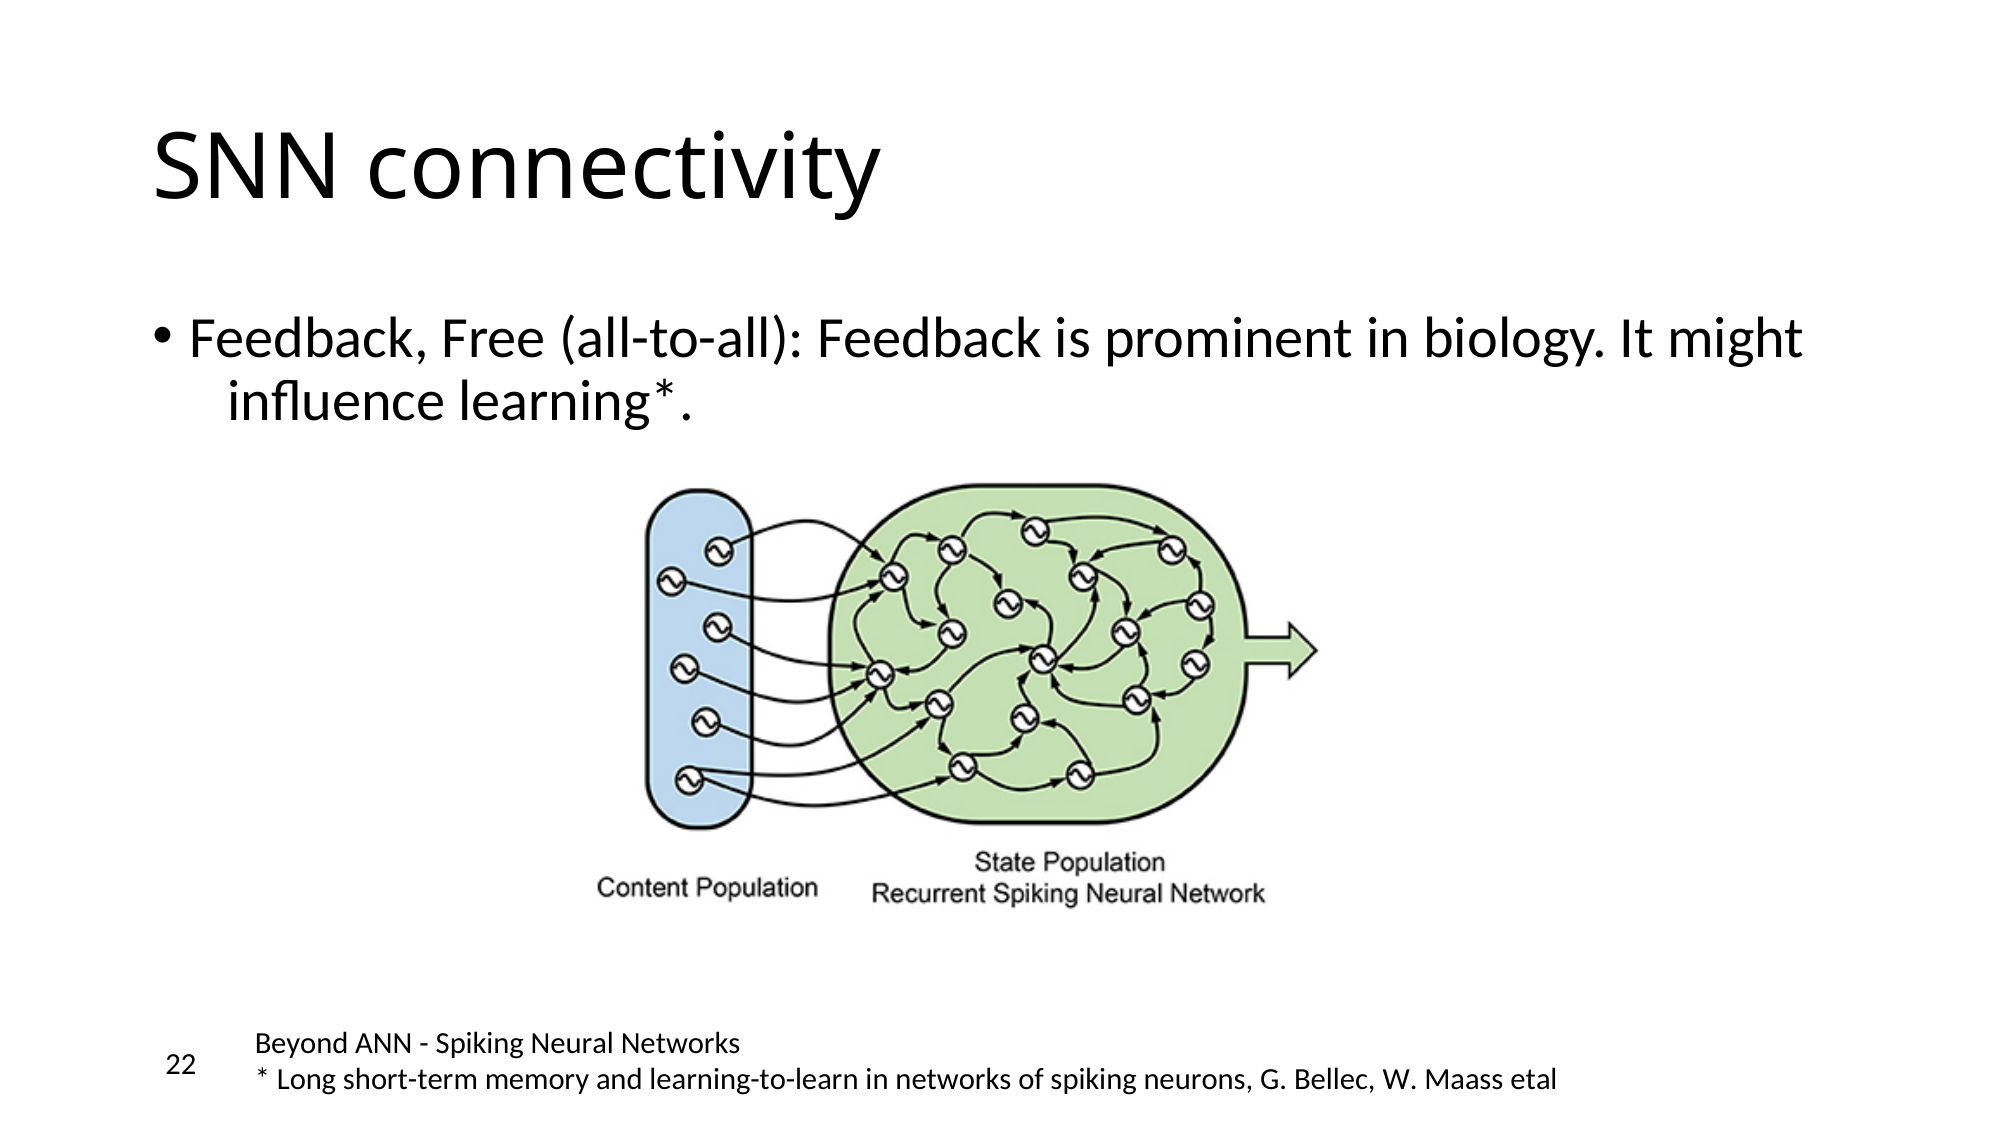

# SNN connectivity
Feedback, Free (all-to-all): Feedback is prominent in biology. It might influence learning*.
Beyond ANN - Spiking Neural Networks
* Long short-term memory and learning-to-learn in networks of spiking neurons, G. Bellec, W. Maass etal